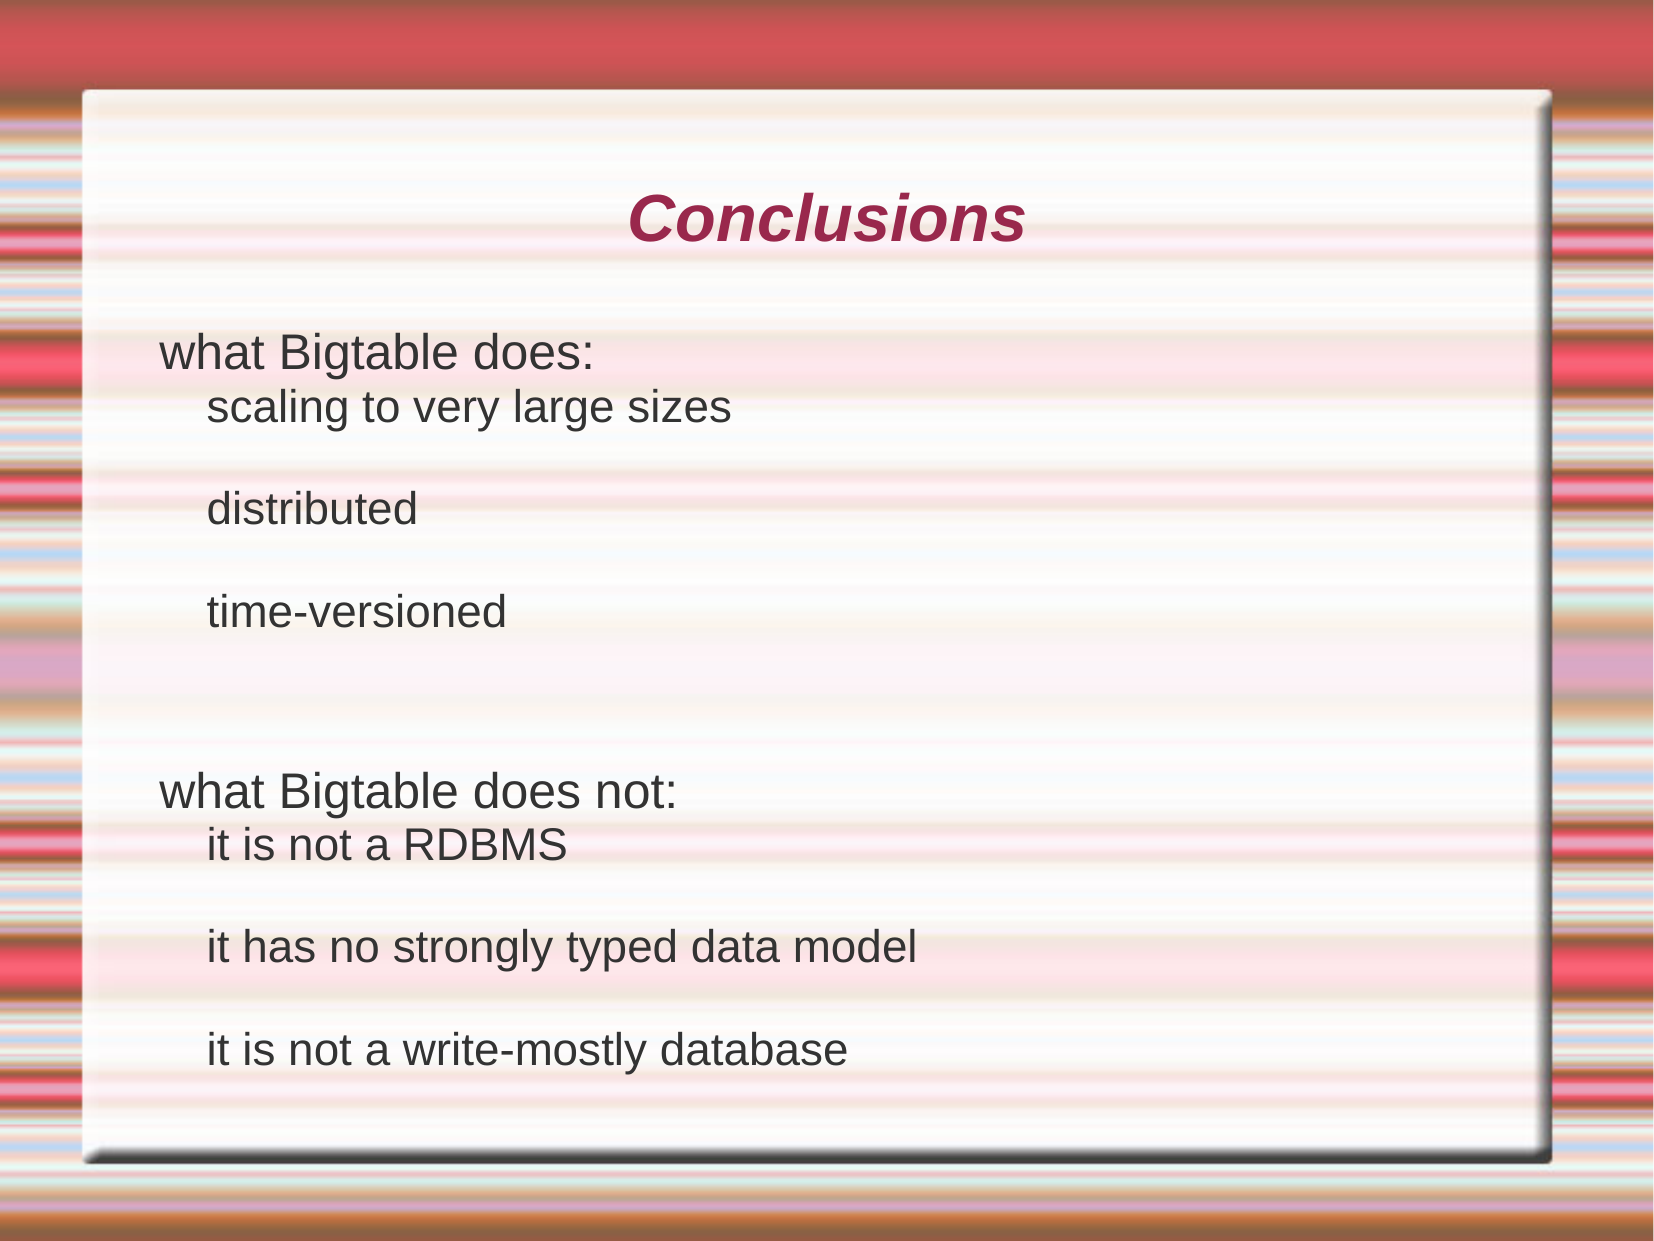

# Conclusions
what Bigtable does:
scaling to very large sizes
distributed
time-versioned
what Bigtable does not:
it is not a RDBMS
it has no strongly typed data model
it is not a write-mostly database